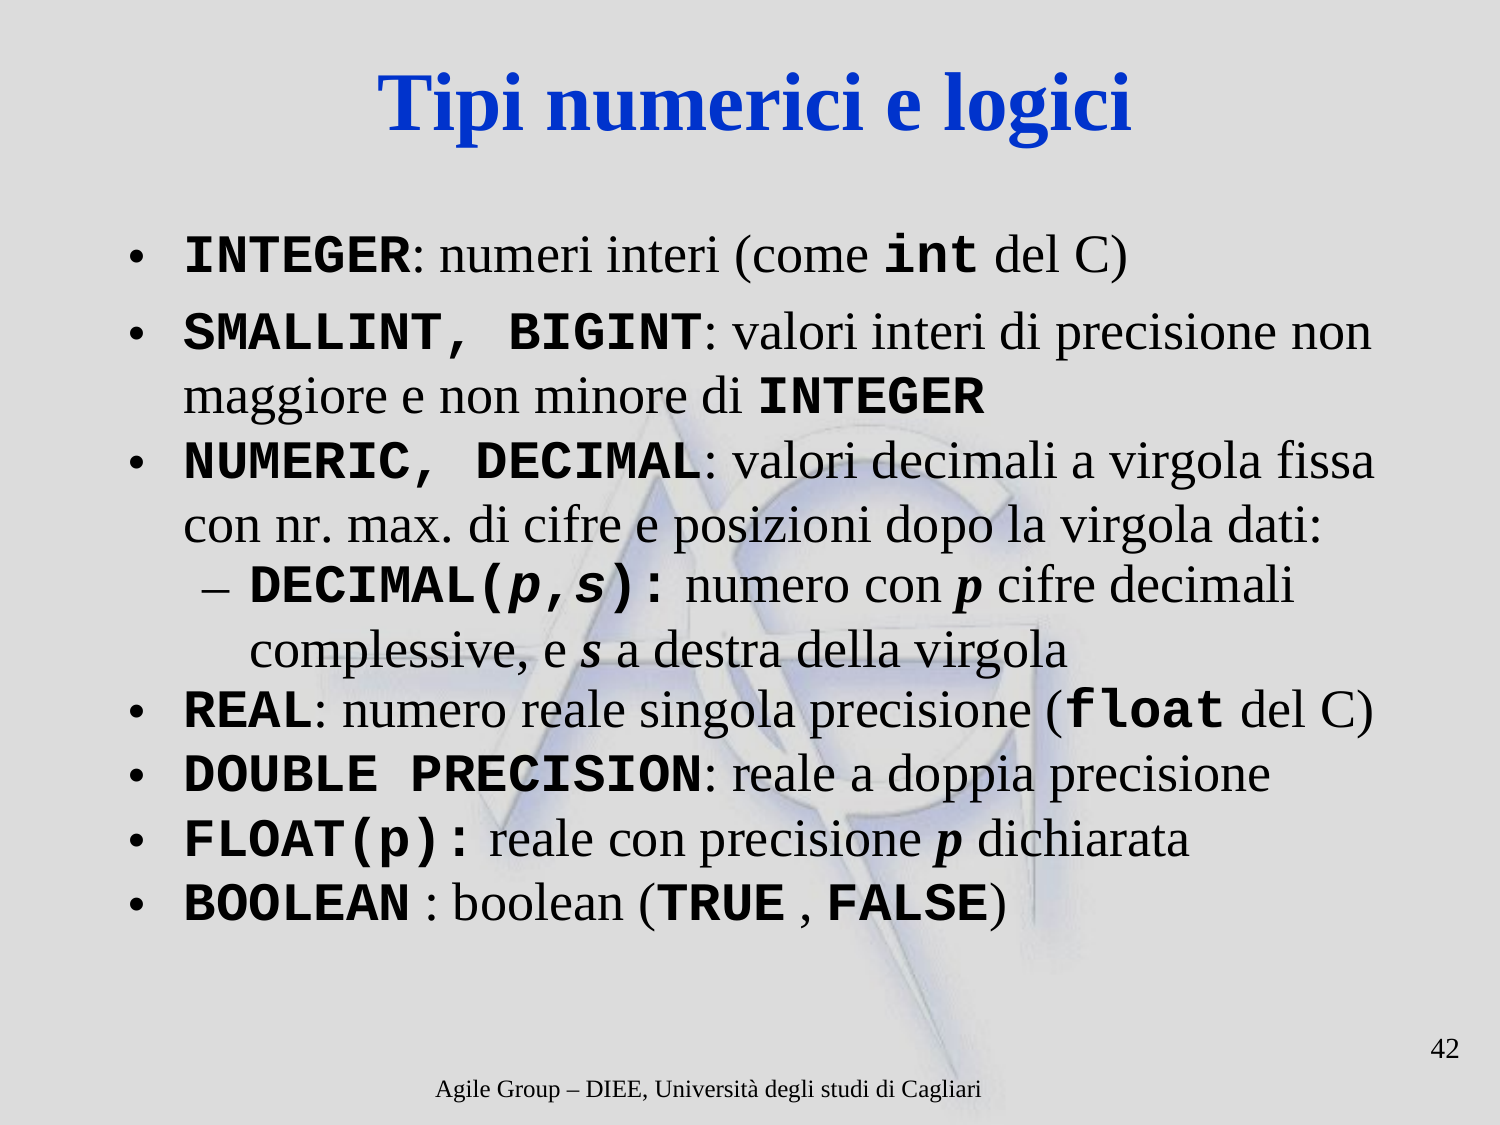

# Tipi numerici e logici
INTEGER: numeri interi (come int del C)
SMALLINT, BIGINT: valori interi di precisione non maggiore e non minore di INTEGER
NUMERIC, DECIMAL: valori decimali a virgola fissa con nr. max. di cifre e posizioni dopo la virgola dati:
DECIMAL(p,s): numero con p cifre decimali complessive, e s a destra della virgola
REAL: numero reale singola precisione (float del C)
DOUBLE PRECISION: reale a doppia precisione
FLOAT(p): reale con precisione p dichiarata
BOOLEAN : boolean (TRUE , FALSE)
42